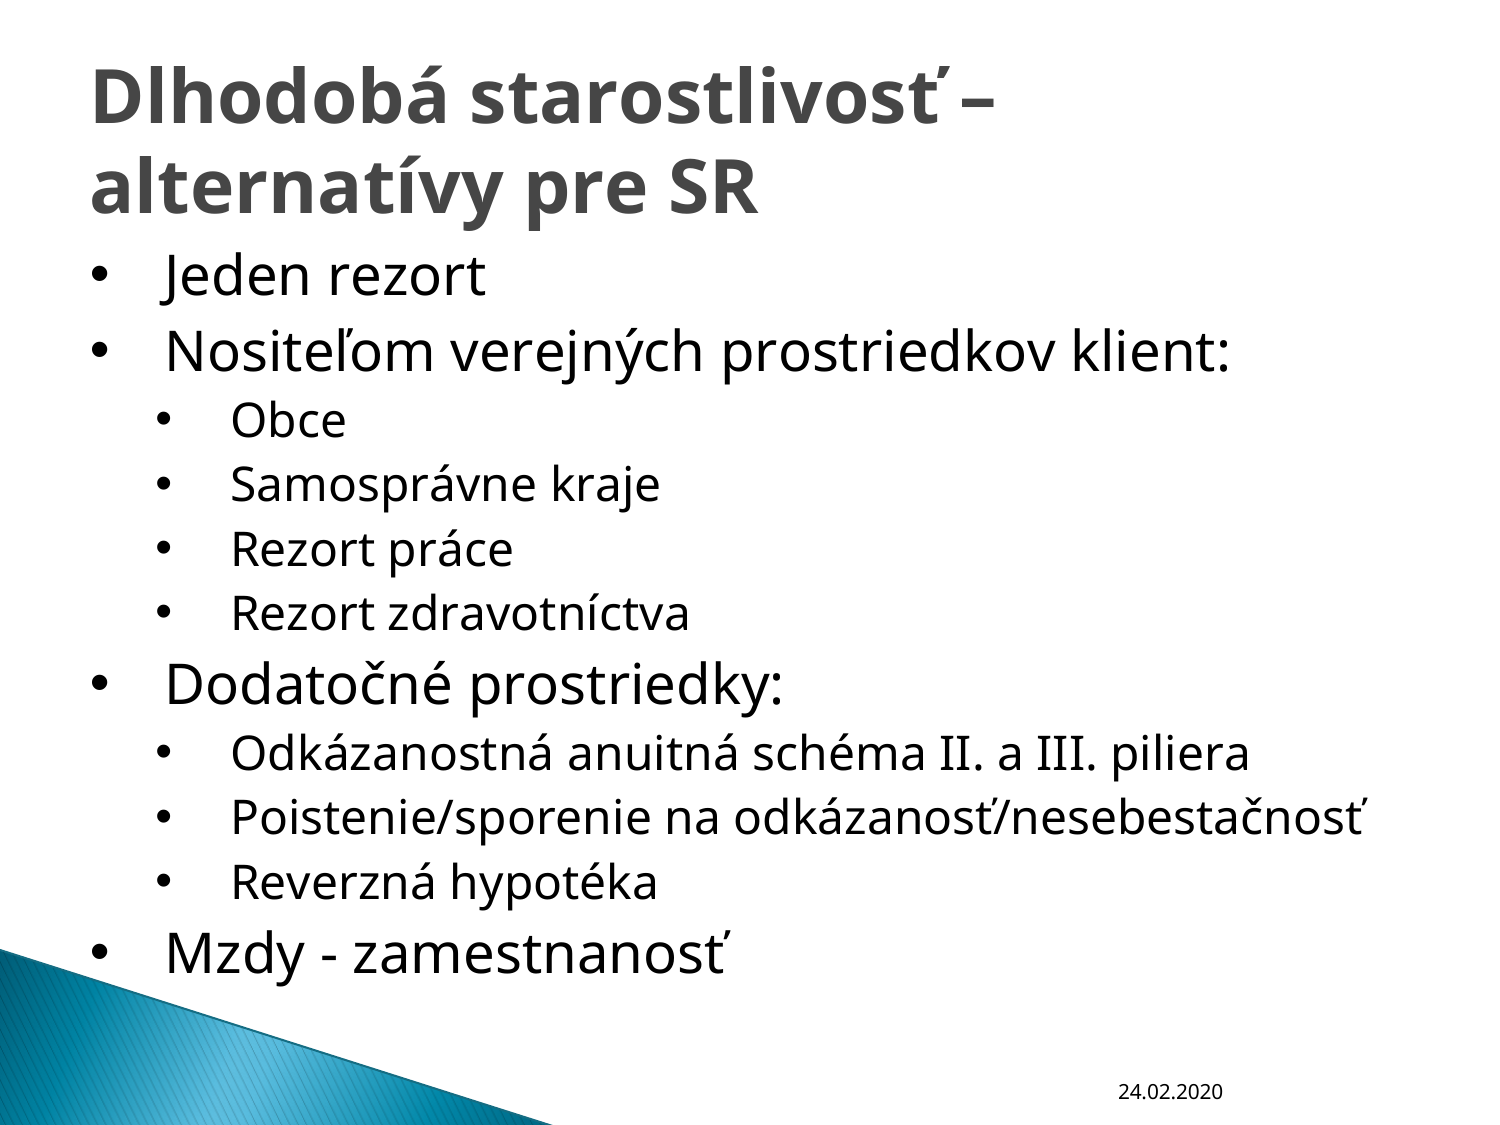

# Dlhodobá starostlivosť – alternatívy pre SR
Jeden rezort
Nositeľom verejných prostriedkov klient:
Obce
Samosprávne kraje
Rezort práce
Rezort zdravotníctva
Dodatočné prostriedky:
Odkázanostná anuitná schéma II. a III. piliera
Poistenie/sporenie na odkázanosť/nesebestačnosť
Reverzná hypotéka
Mzdy - zamestnanosť
24.02.2020